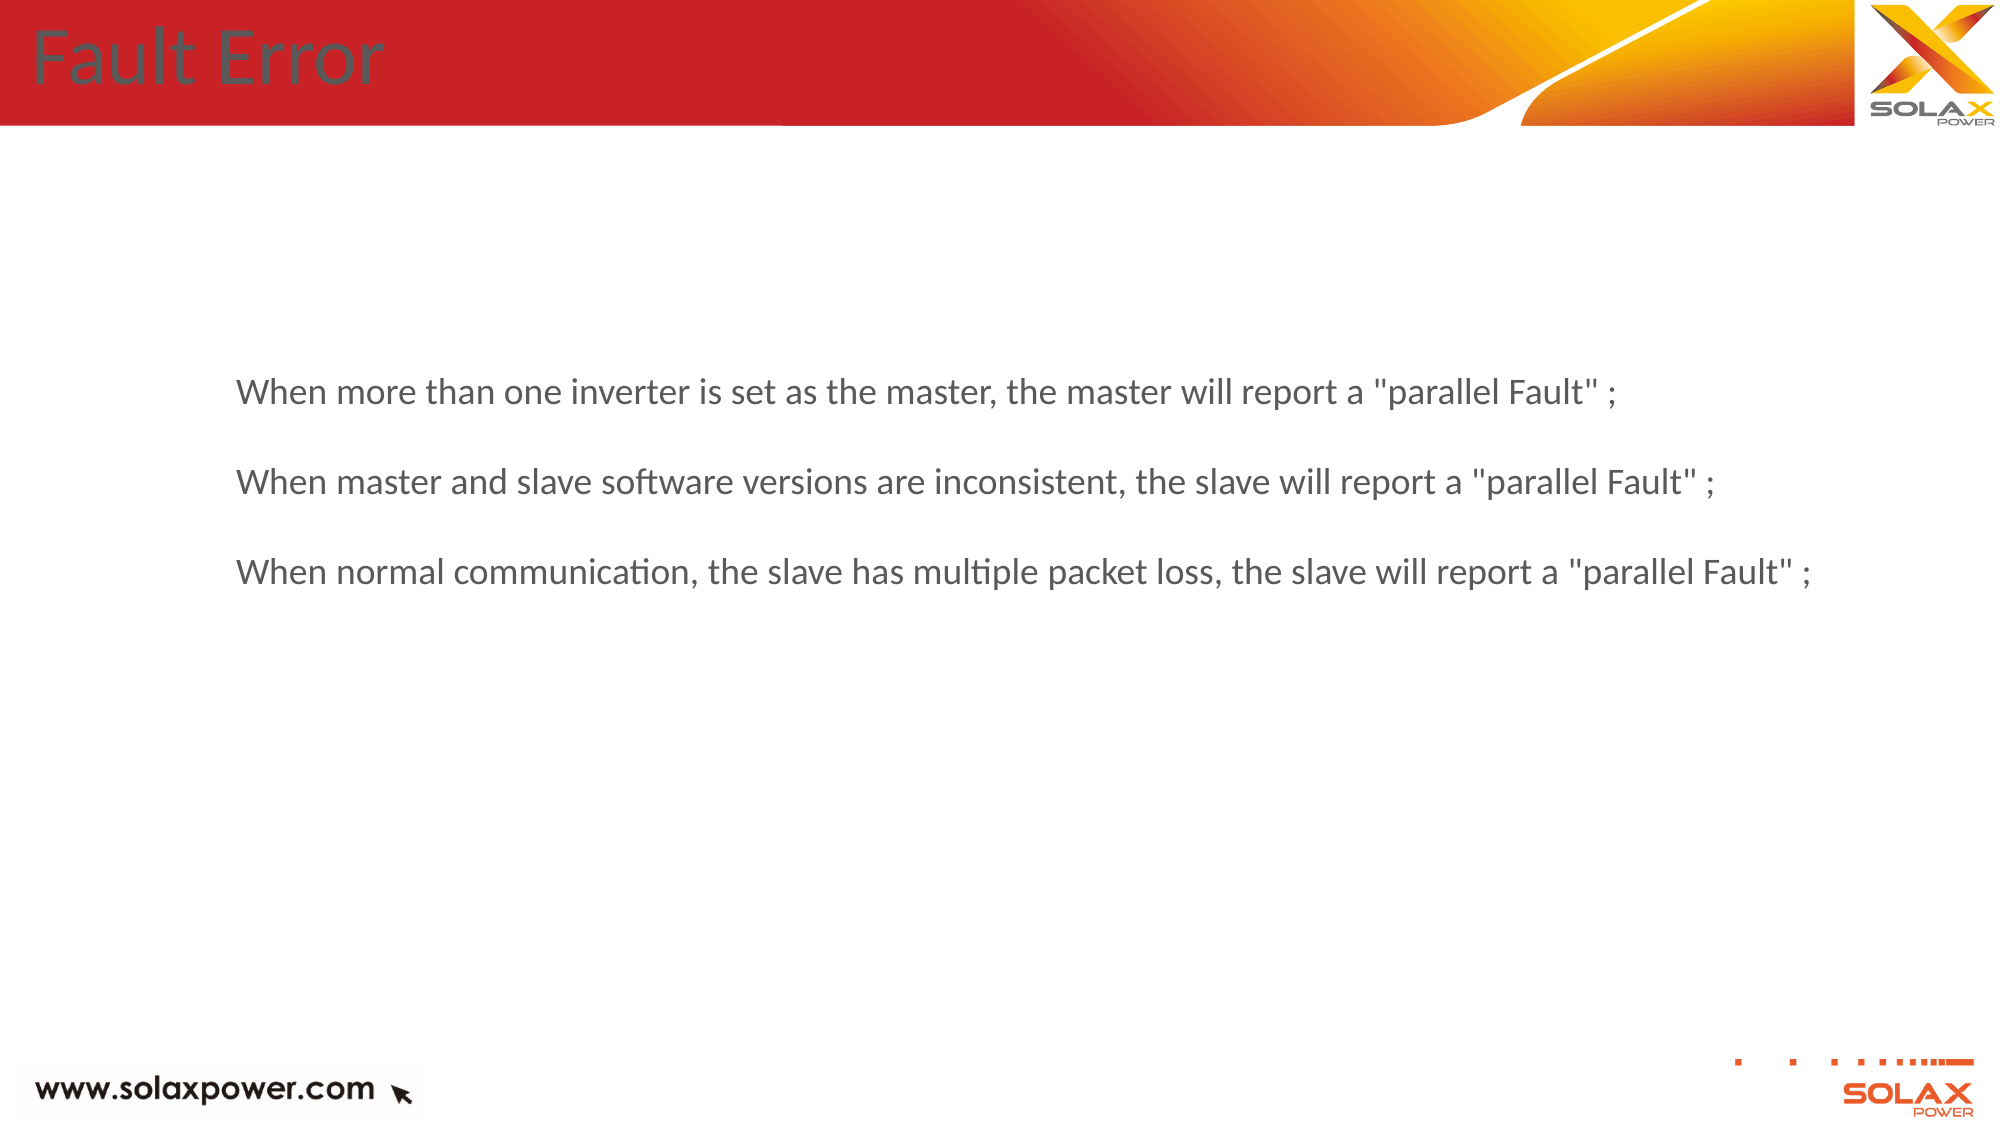

Fault Error
When more than one inverter is set as the master, the master will report a "parallel Fault" ;
When master and slave software versions are inconsistent, the slave will report a "parallel Fault" ;
When normal communication, the slave has multiple packet loss, the slave will report a "parallel Fault" ;